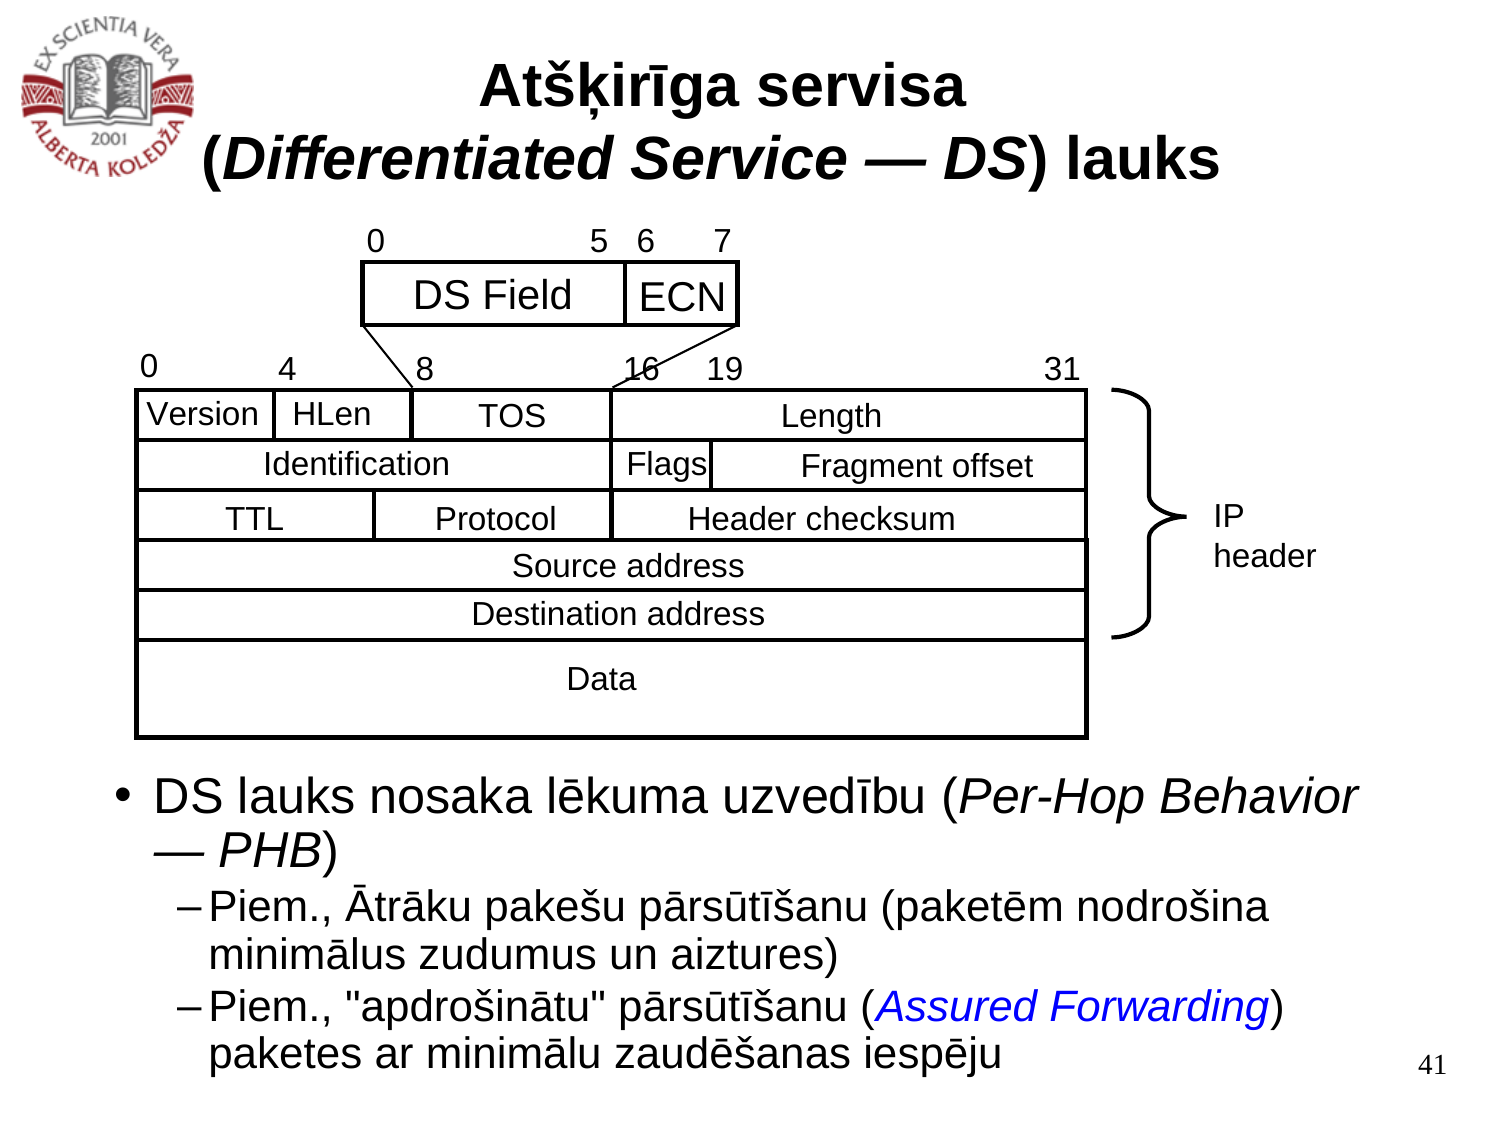

# Atšķirīga servisa (Differentiated Service — DS) lauks
0
5
 6
7
DS Field
ECN
0
4
8
16
19
31
Version
HLen
TOS
Length
Identification
Flags
Fragment offset
IP
header
TTL
Protocol
Header checksum
Source address
Destination address
Data
DS lauks nosaka lēkuma uzvedību (Per-Hop Behavior — PHB)
Piem., Ātrāku pakešu pārsūtīšanu (paketēm nodrošina minimālus zudumus un aiztures)
Piem., "apdrošinātu" pārsūtīšanu (Assured Forwarding) paketes ar minimālu zaudēšanas iespēju